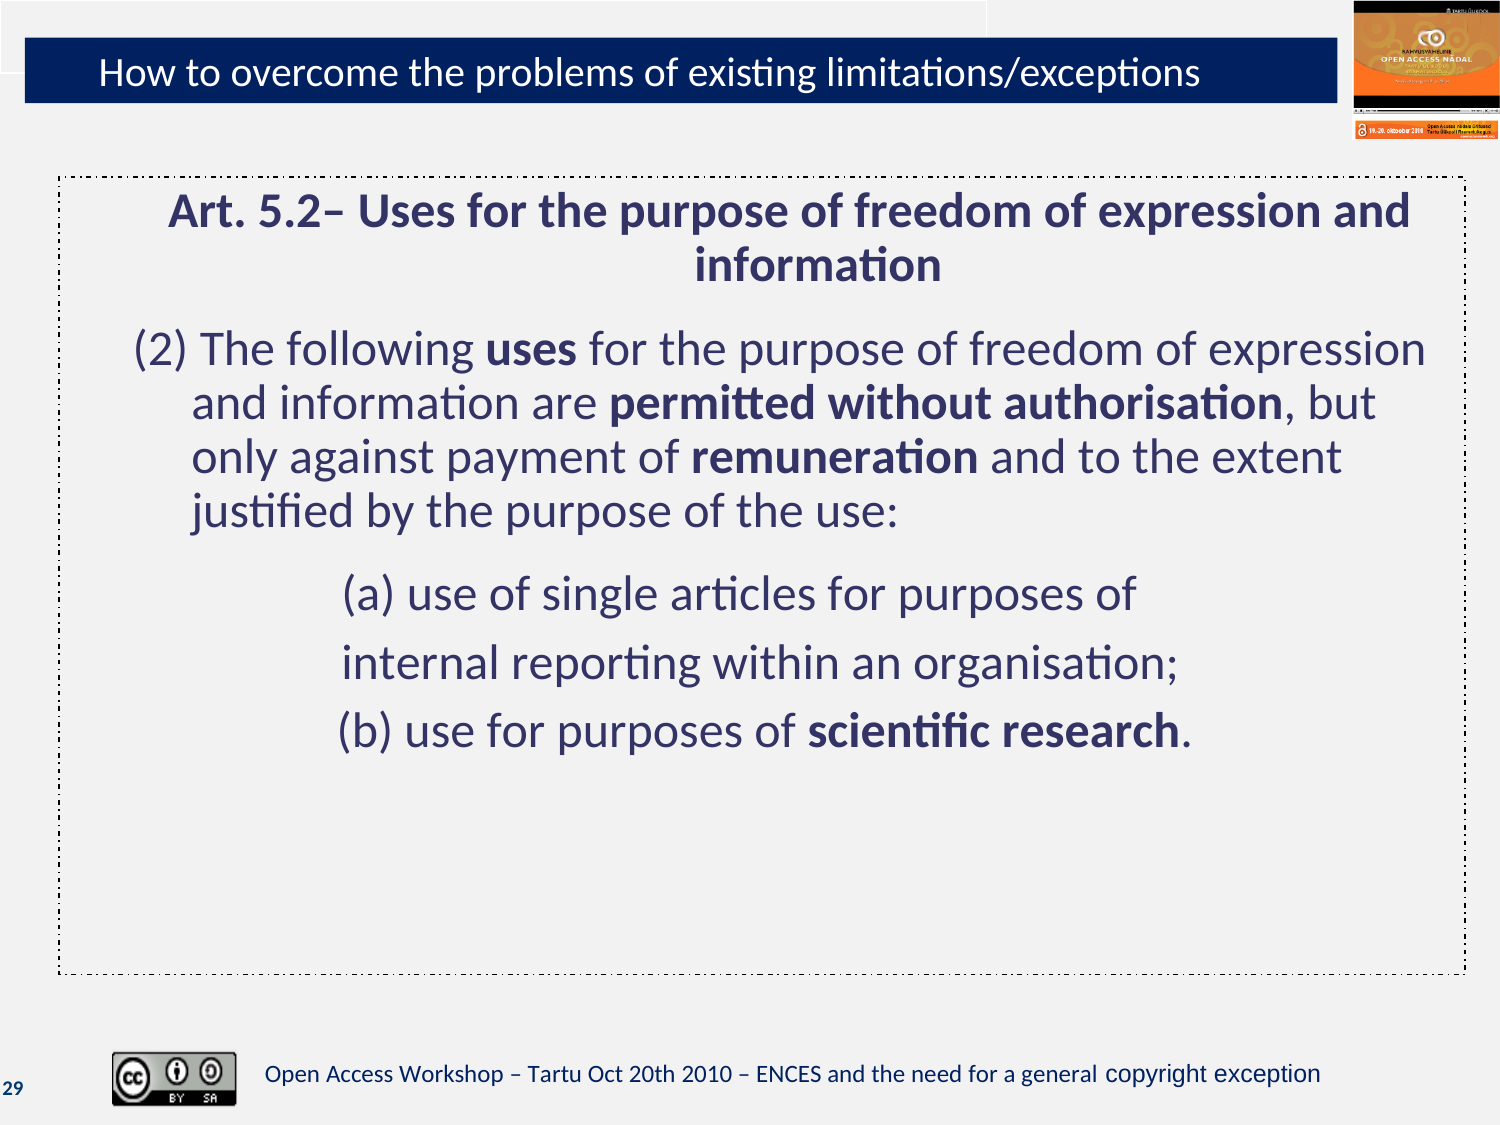

How to overcome the problems of existing limitations/exceptions
# Art. 5.2– Uses for the purpose of freedom of expression and information
(2) The following uses for the purpose of freedom of expression and information are permitted without authorisation, but only against payment of remuneration and to the extent justified by the purpose of the use:
		(a) use of single articles for purposes of
		internal reporting within an organisation;
		(b) use for purposes of scientific research.